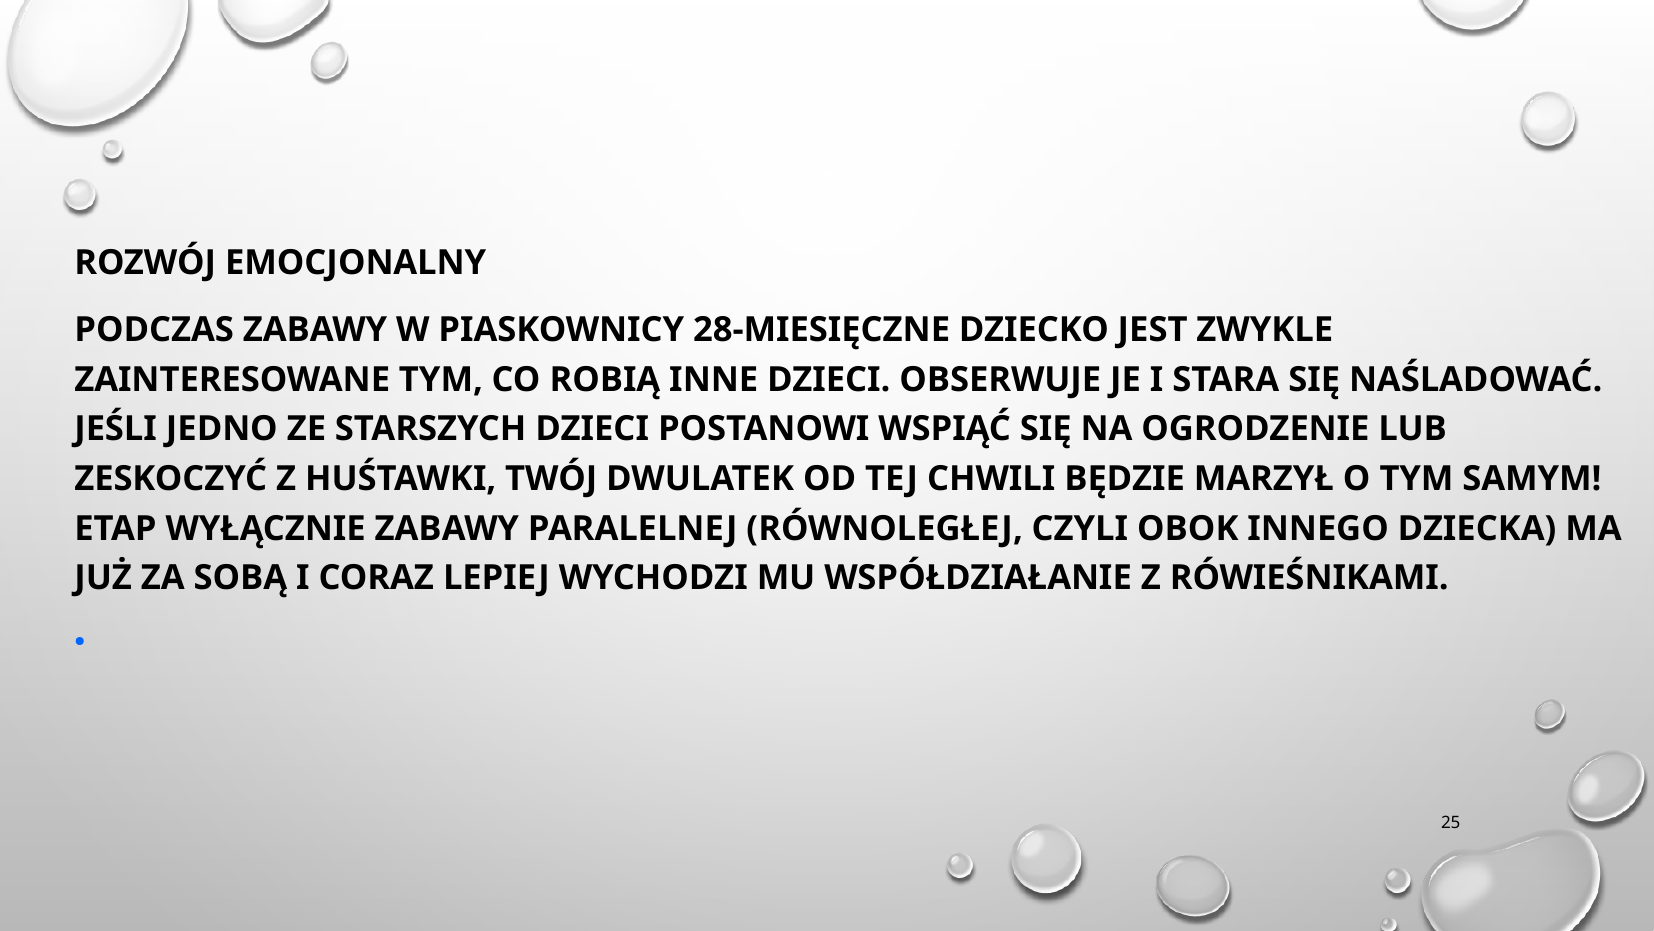

# Rozwój emocjonalny
Podczas zabawy w piaskownicy 28-miesięczne dziecko jest zwykle zainteresowane tym, co robią inne dzieci. Obserwuje je i stara się naśladować. Jeśli jedno ze starszych dzieci postanowi wspiąć się na ogrodzenie lub zeskoczyć z huśtawki, twój dwulatek od tej chwili będzie marzył o tym samym! Etap wyłącznie zabawy paralelnej (równoległej, czyli obok innego dziecka) ma już za sobą i coraz lepiej wychodzi mu współdziałanie z rówieśnikami.
24